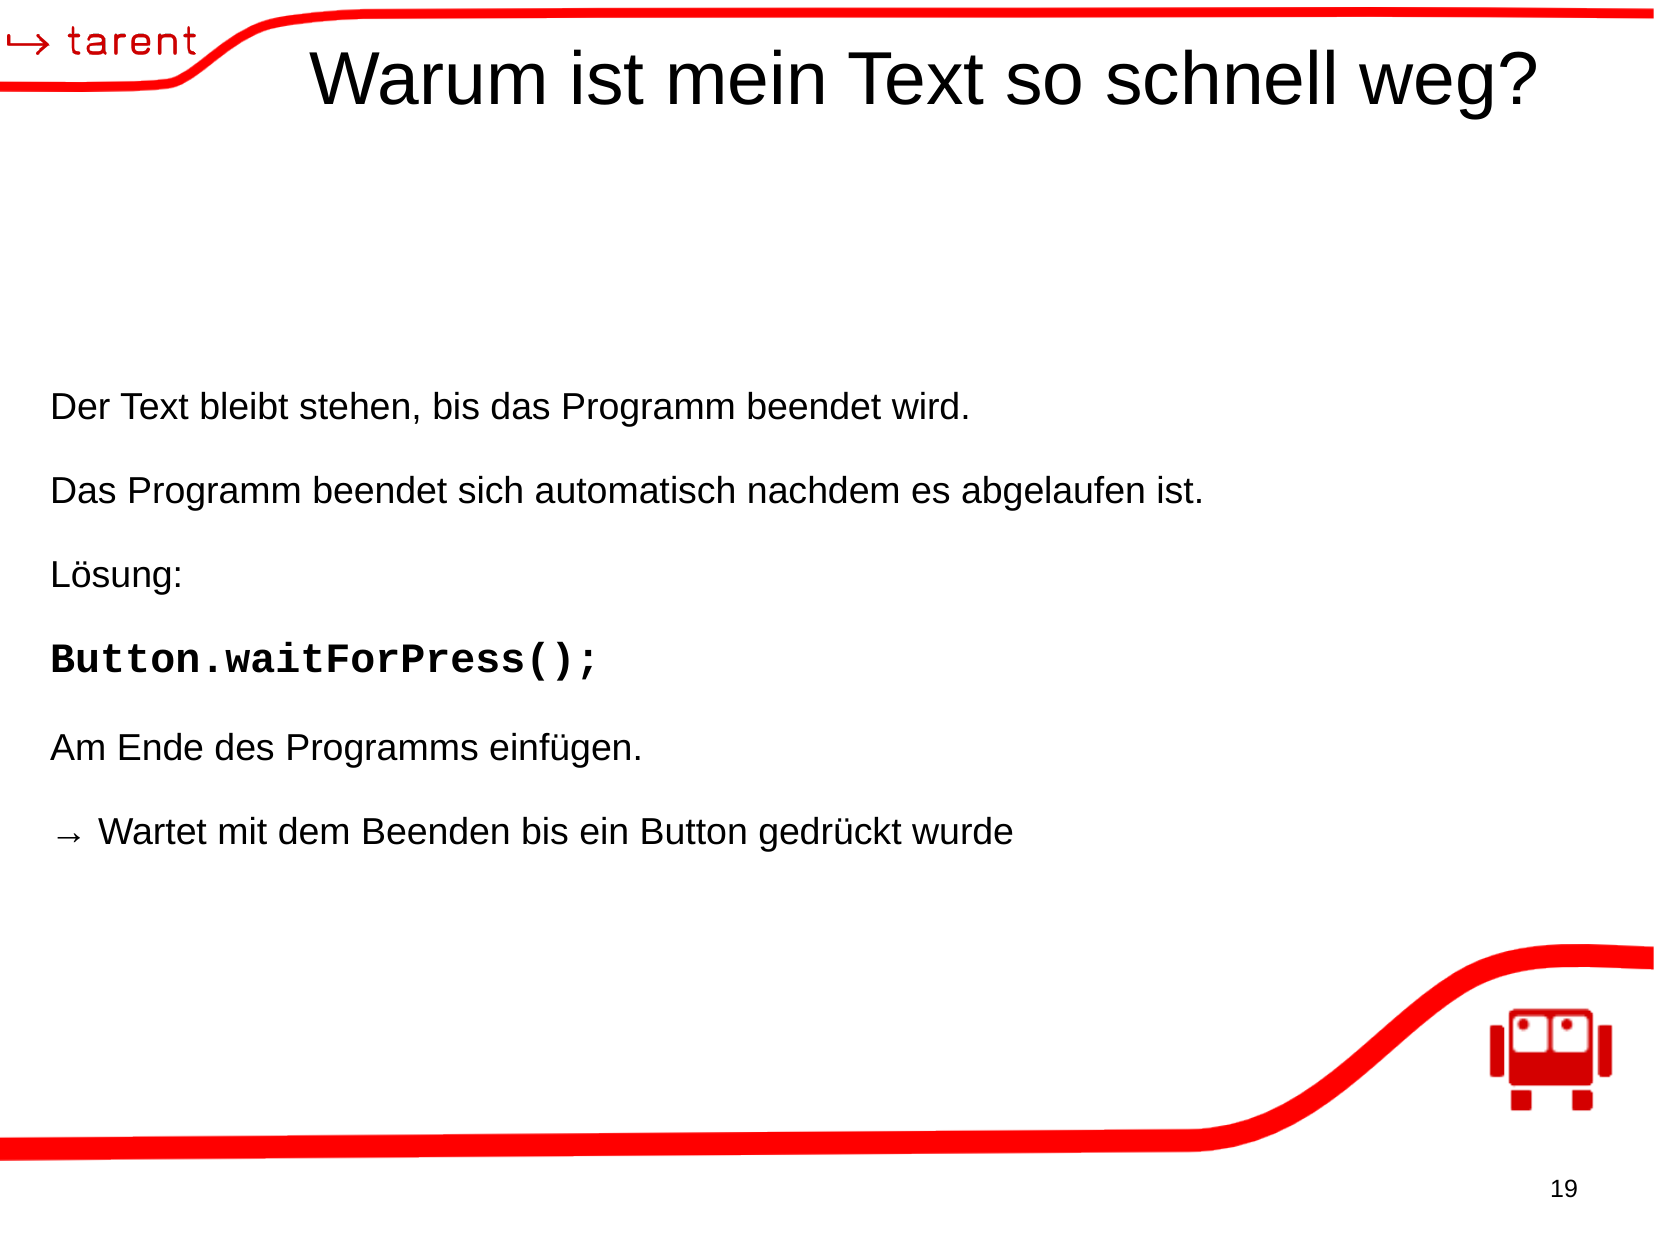

Warum ist mein Text so schnell weg?
Der Text bleibt stehen, bis das Programm beendet wird.
Das Programm beendet sich automatisch nachdem es abgelaufen ist.
Lösung:
Button.waitForPress();
Am Ende des Programms einfügen.
→ Wartet mit dem Beenden bis ein Button gedrückt wurde